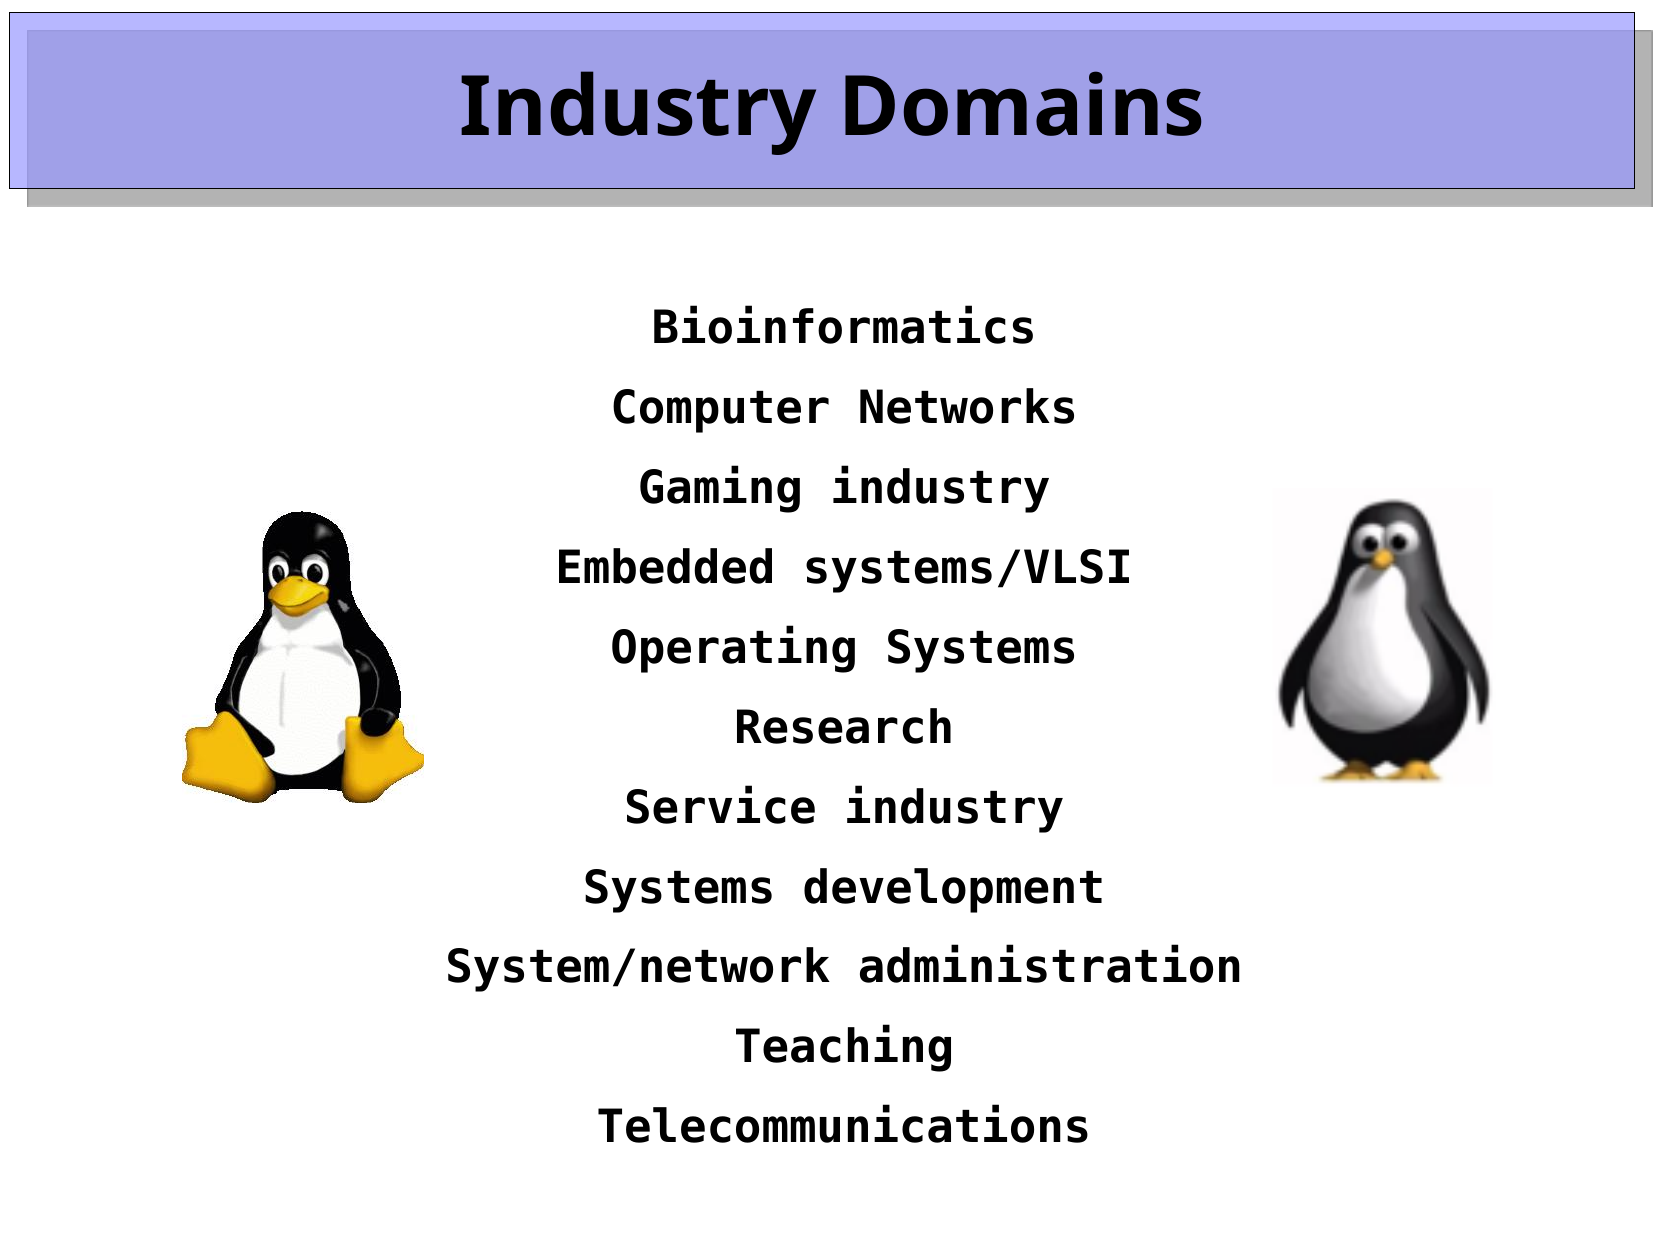

Industry Domains
Bioinformatics
Computer Networks
Gaming industry
Embedded systems/VLSI
Operating Systems
Research
Service industry
Systems development
System/network administration
Teaching
Telecommunications